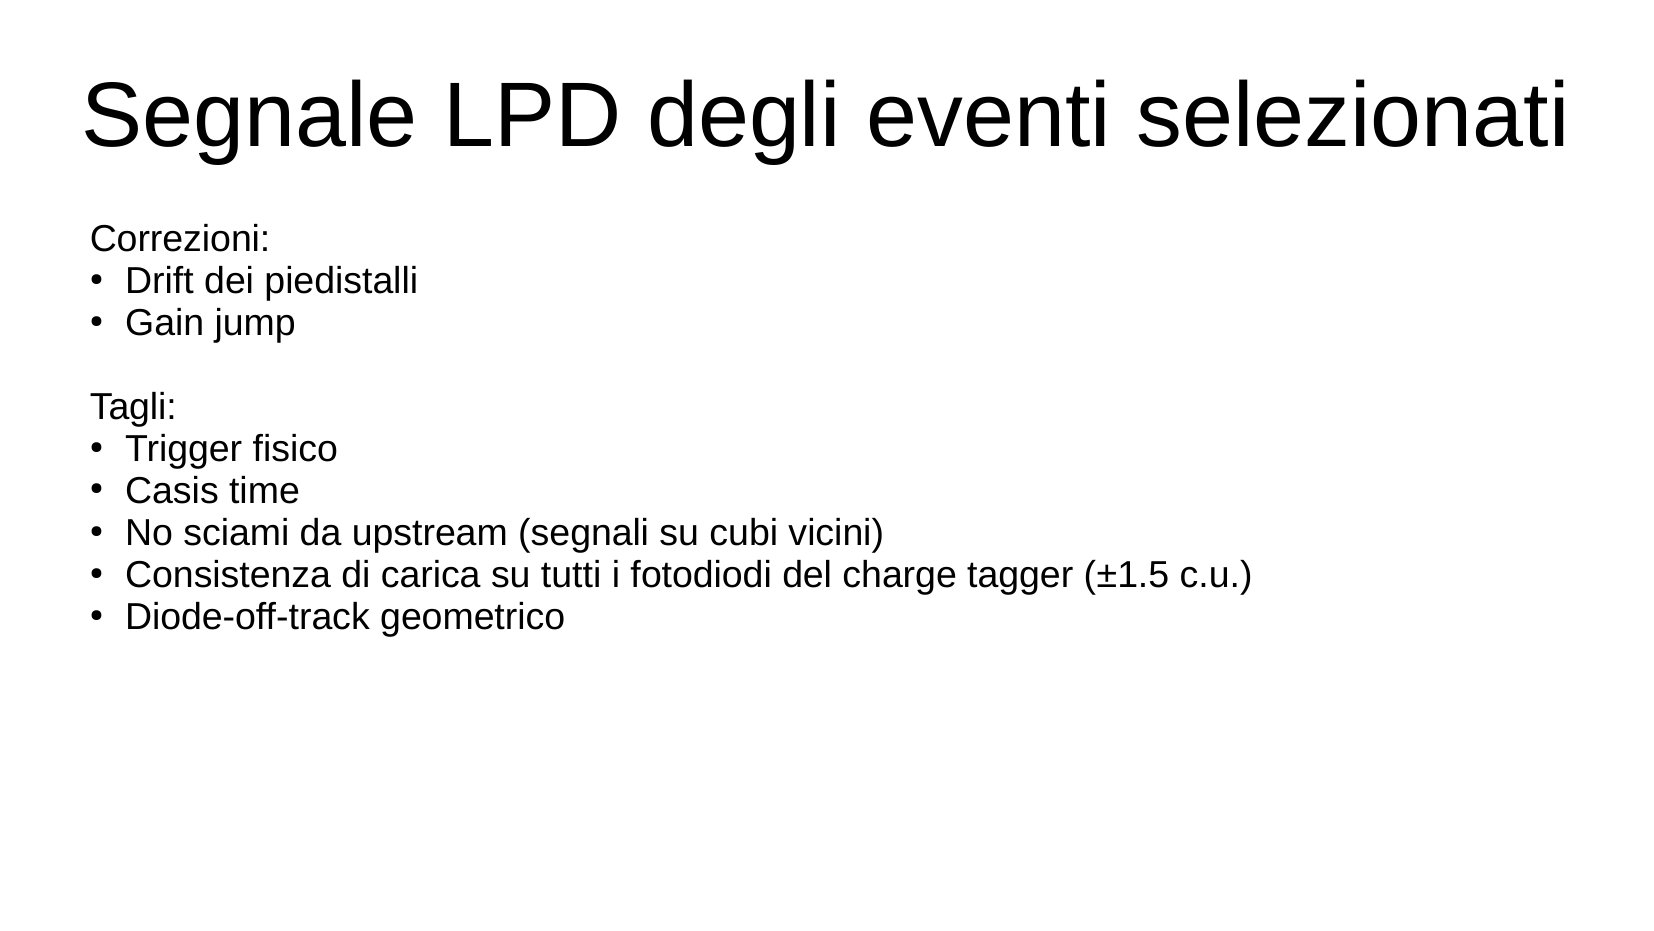

# Segnale LPD degli eventi selezionati
Correzioni:
Drift dei piedistalli
Gain jump
Tagli:
Trigger fisico
Casis time
No sciami da upstream (segnali su cubi vicini)
Consistenza di carica su tutti i fotodiodi del charge tagger (±1.5 c.u.)
Diode-off-track geometrico